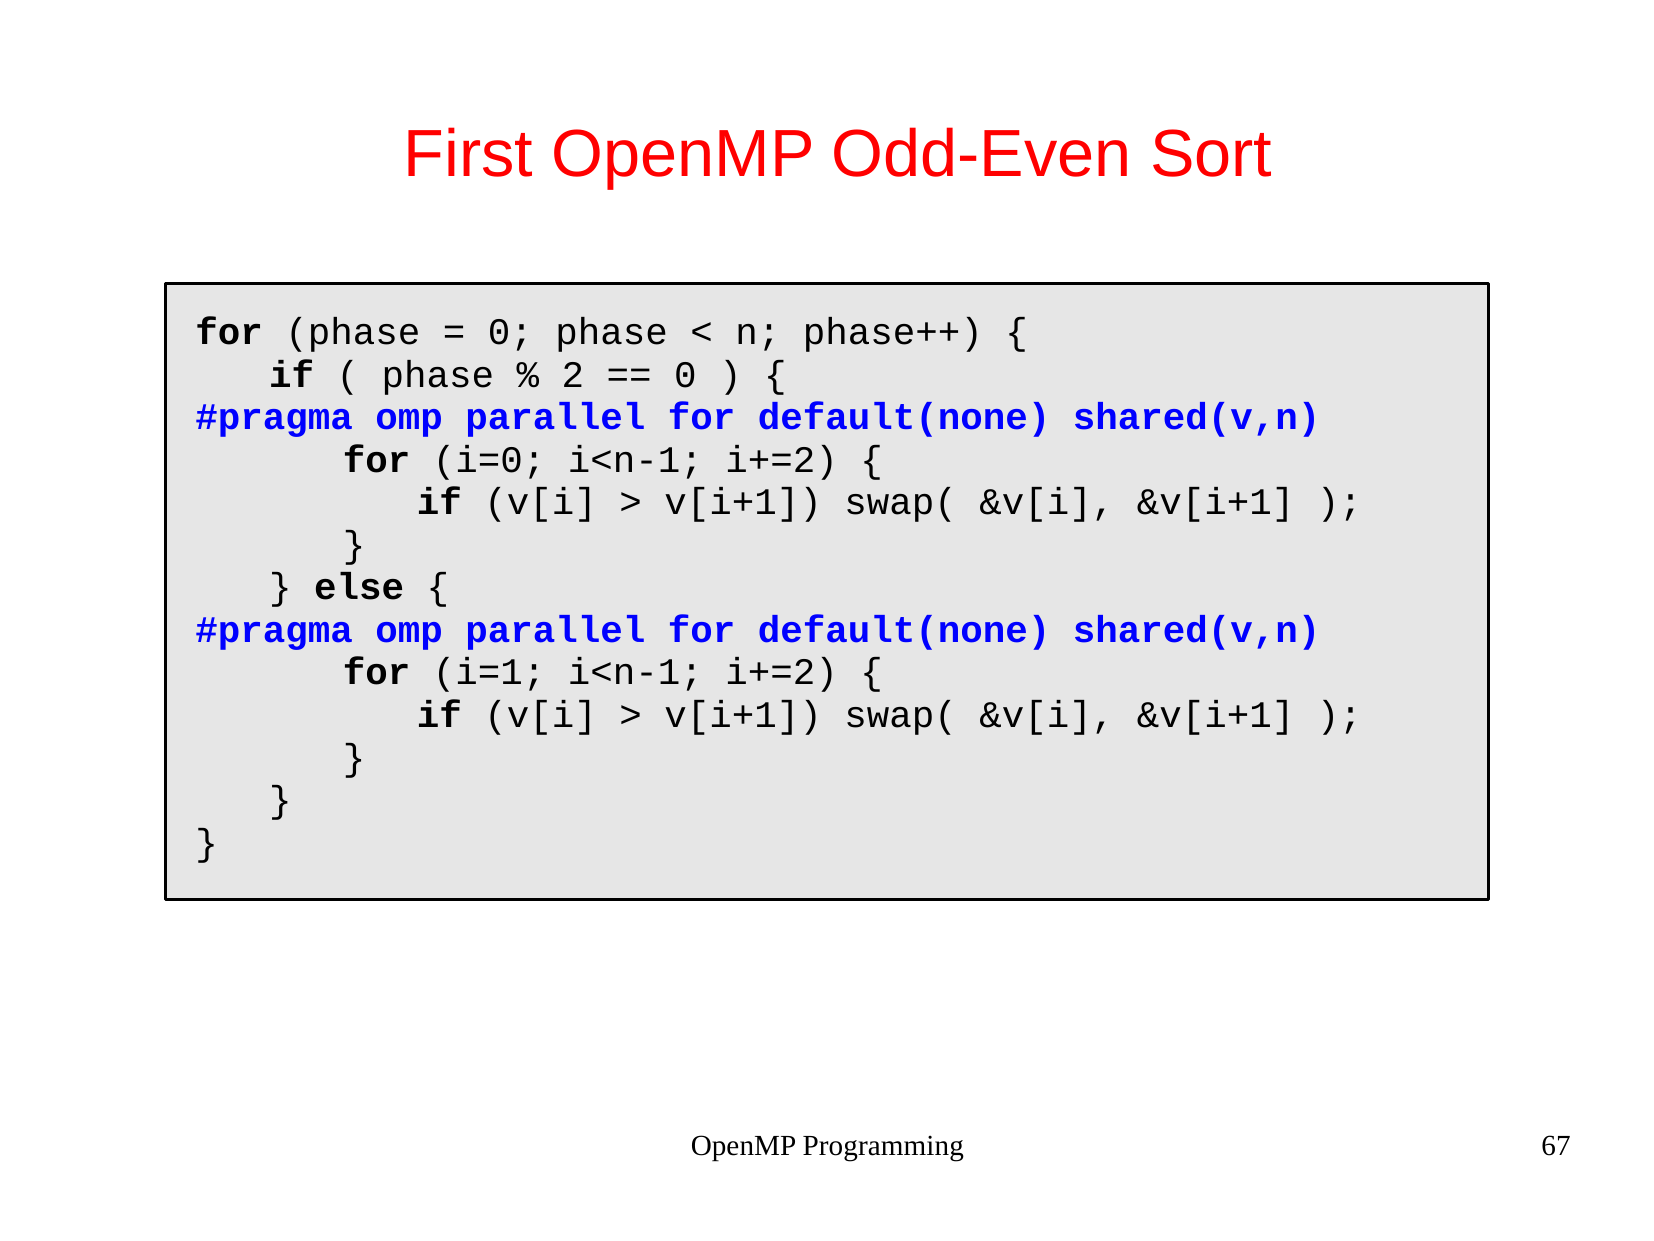

# First OpenMP Odd-Even Sort
for (phase = 0; phase < n; phase++) {
	if ( phase % 2 == 0 ) {
#pragma omp parallel for default(none) shared(v,n)
		for (i=0; i<n-1; i+=2) {
			if (v[i] > v[i+1]) swap( &v[i], &v[i+1] );
		}
	} else {
#pragma omp parallel for default(none) shared(v,n)
		for (i=1; i<n-1; i+=2) {
			if (v[i] > v[i+1]) swap( &v[i], &v[i+1] );
		}
	}
}
OpenMP Programming
67